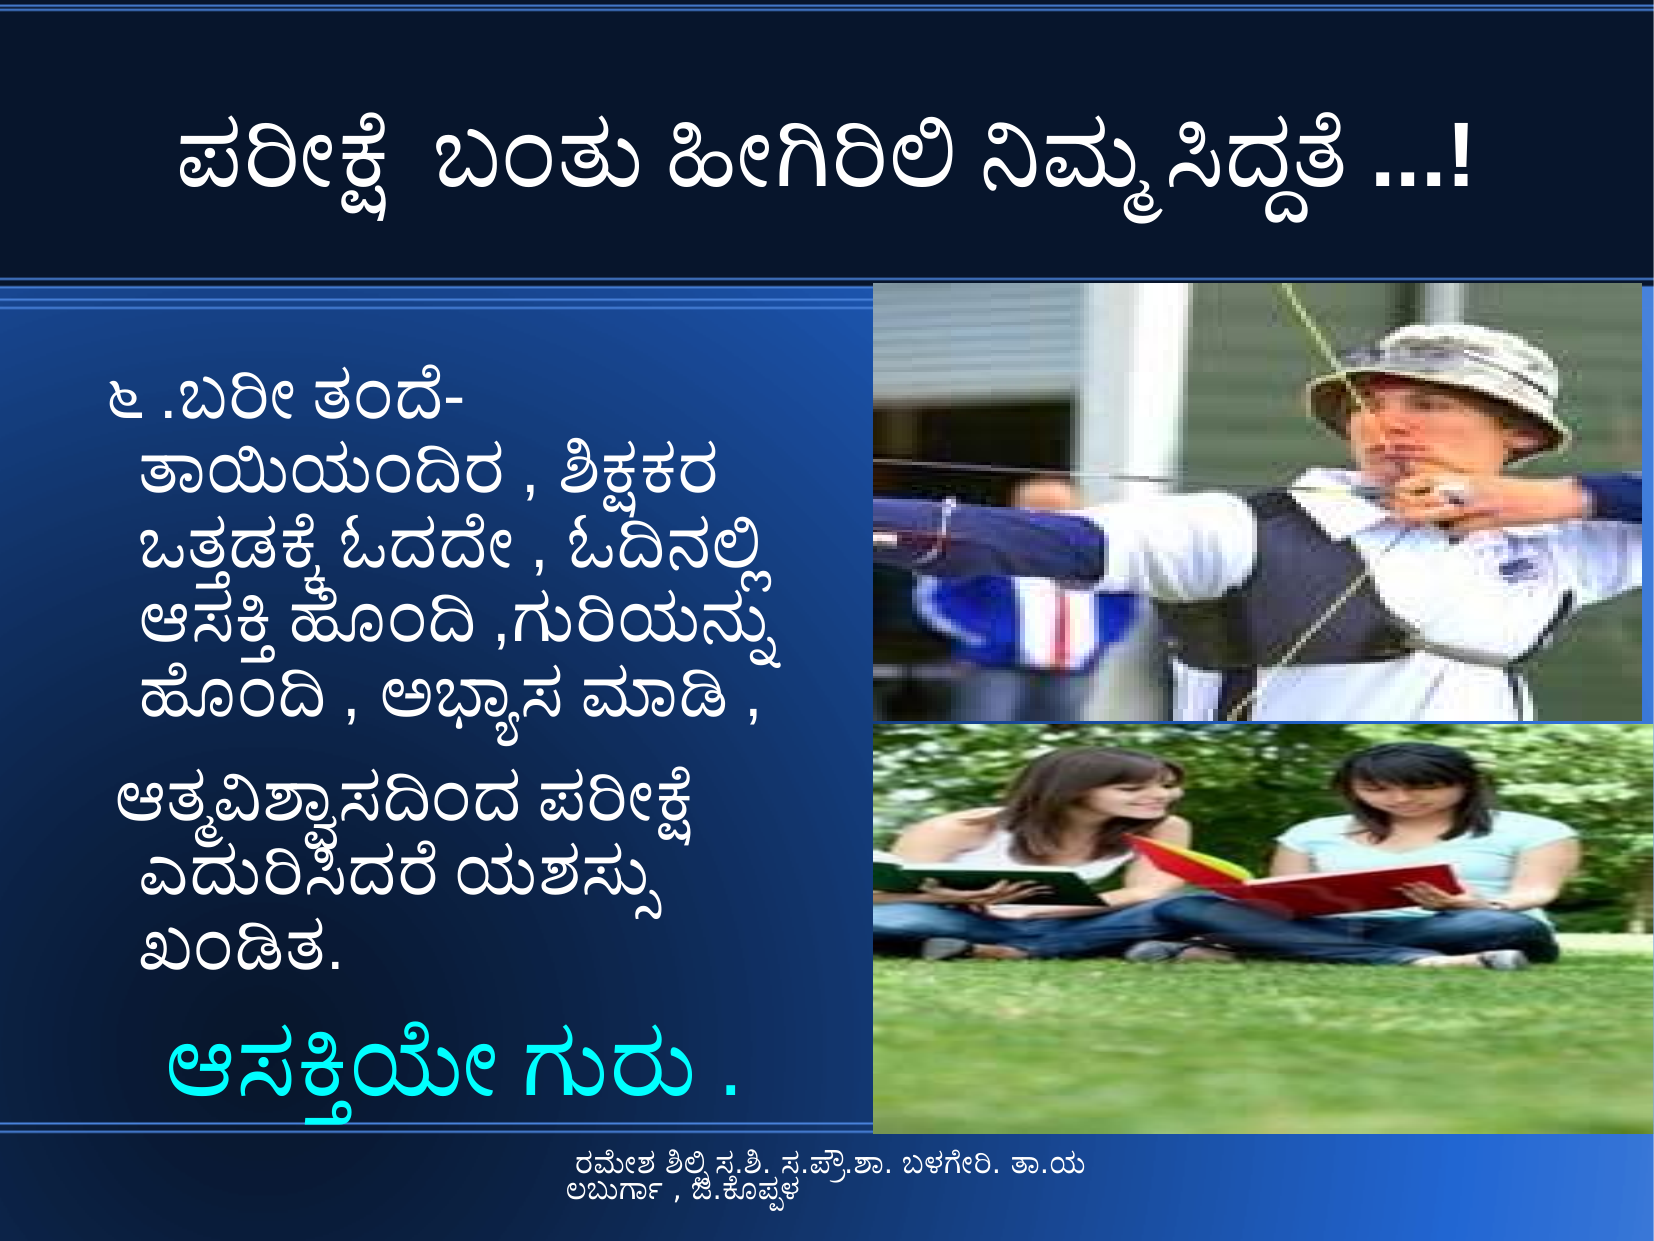

# ಪರೀಕ್ಷೆ ಬಂತು ಹೀಗಿರಿಲಿ ನಿಮ್ಮ ಸಿದ್ದತೆ ...!
 ೬ .ಬರೀ ತಂದೆ-ತಾಯಿಯಂದಿರ , ಶಿಕ್ಷಕರ ಒತ್ತಡಕ್ಕೆ ಓದದೇ , ಓದಿನಲ್ಲಿ ಆಸಕ್ತಿ ಹೊಂದಿ ,ಗುರಿಯನ್ನು ಹೊಂದಿ , ಅಭ್ಯಾಸ ಮಾಡಿ ,
 ಆತ್ಮವಿಶ್ವಾಸದಿಂದ ಪರೀಕ್ಷೆ ಎದುರಿಸಿದರೆ ಯಶಸ್ಸು ಖಂಡಿತ.
ಆಸಕ್ತಿಯೇ ಗುರು .
 ರಮೇಶ ಶಿಲ್ಪಿ ಸ.ಶಿ. ಸ.ಪ್ರೌ.ಶಾ. ಬಳಗೇರಿ. ತಾ.ಯಲಬುರ್ಗಾ , ಜಿ.ಕೊಪ್ಪಳ